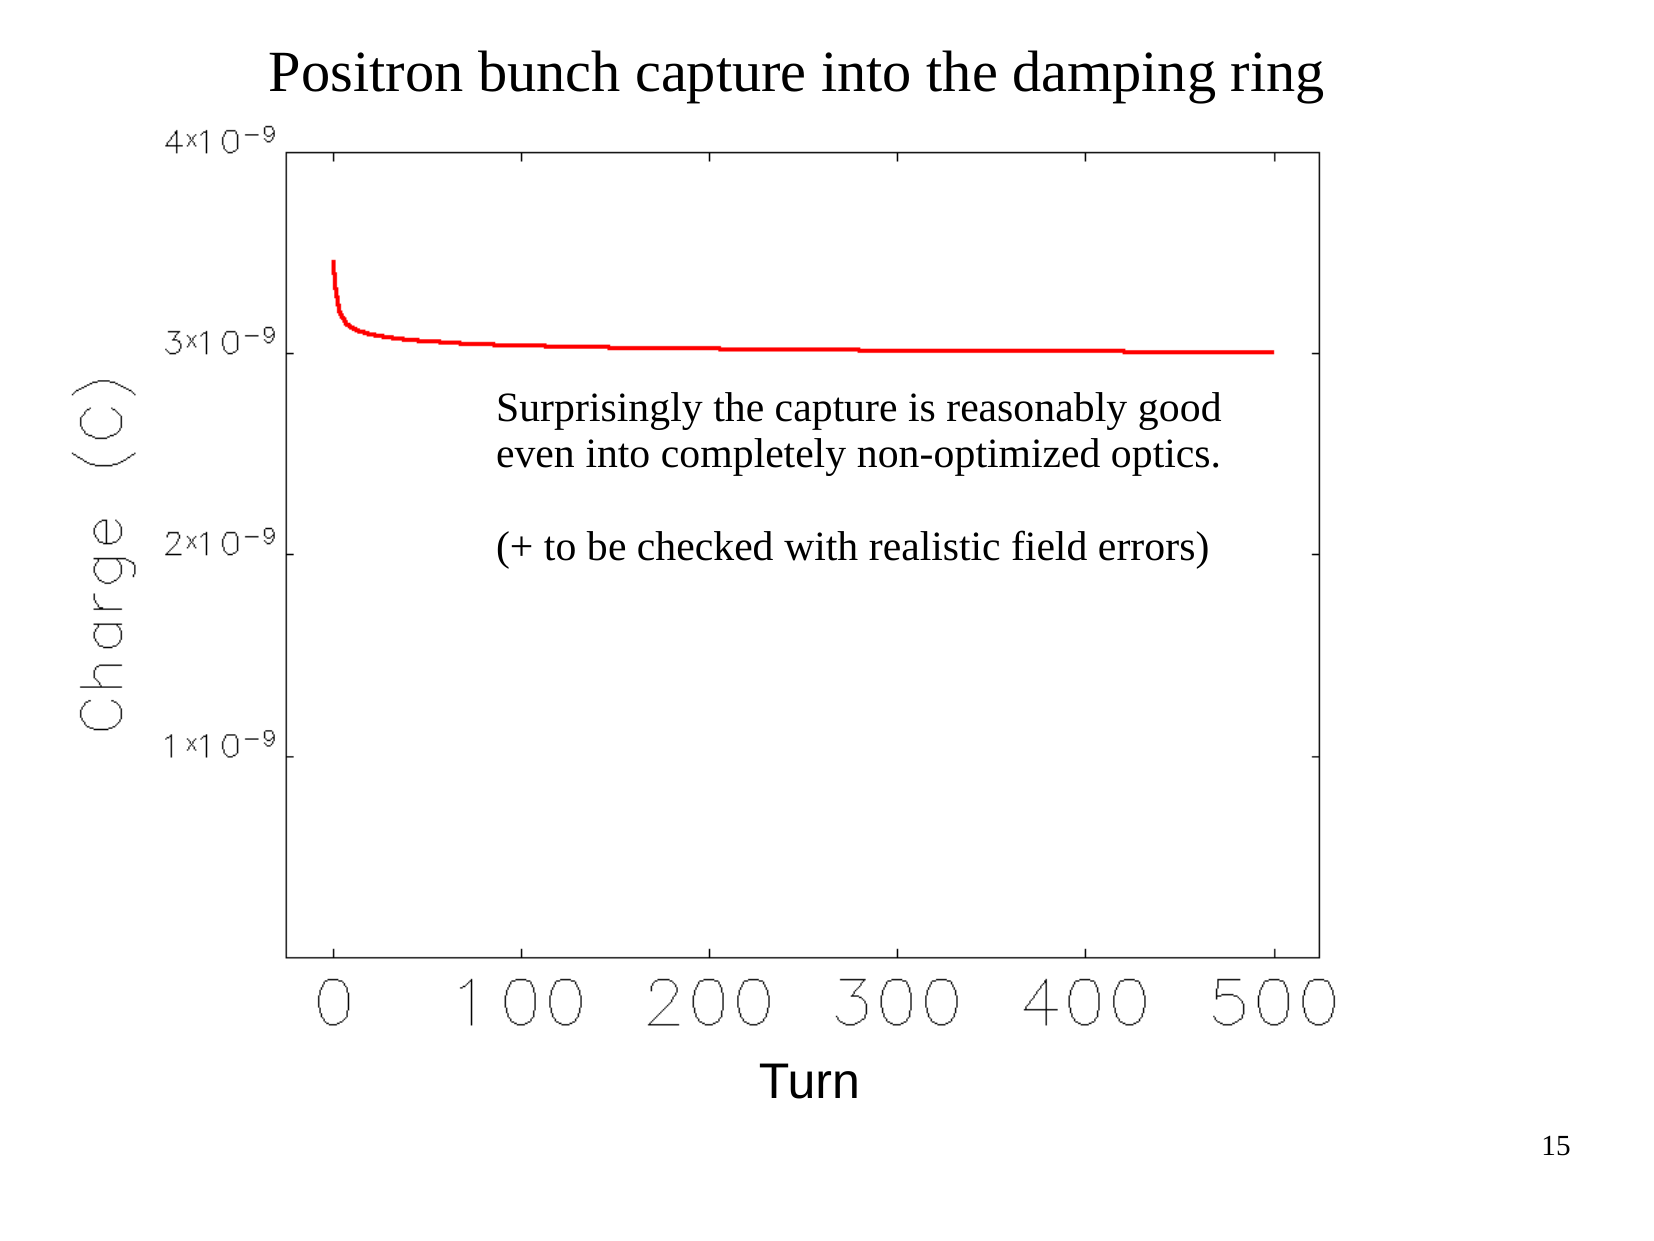

# Positron bunch capture into the damping ring
Turn
Surprisingly the capture is reasonably good even into completely non-optimized optics.
(+ to be checked with realistic field errors)
15